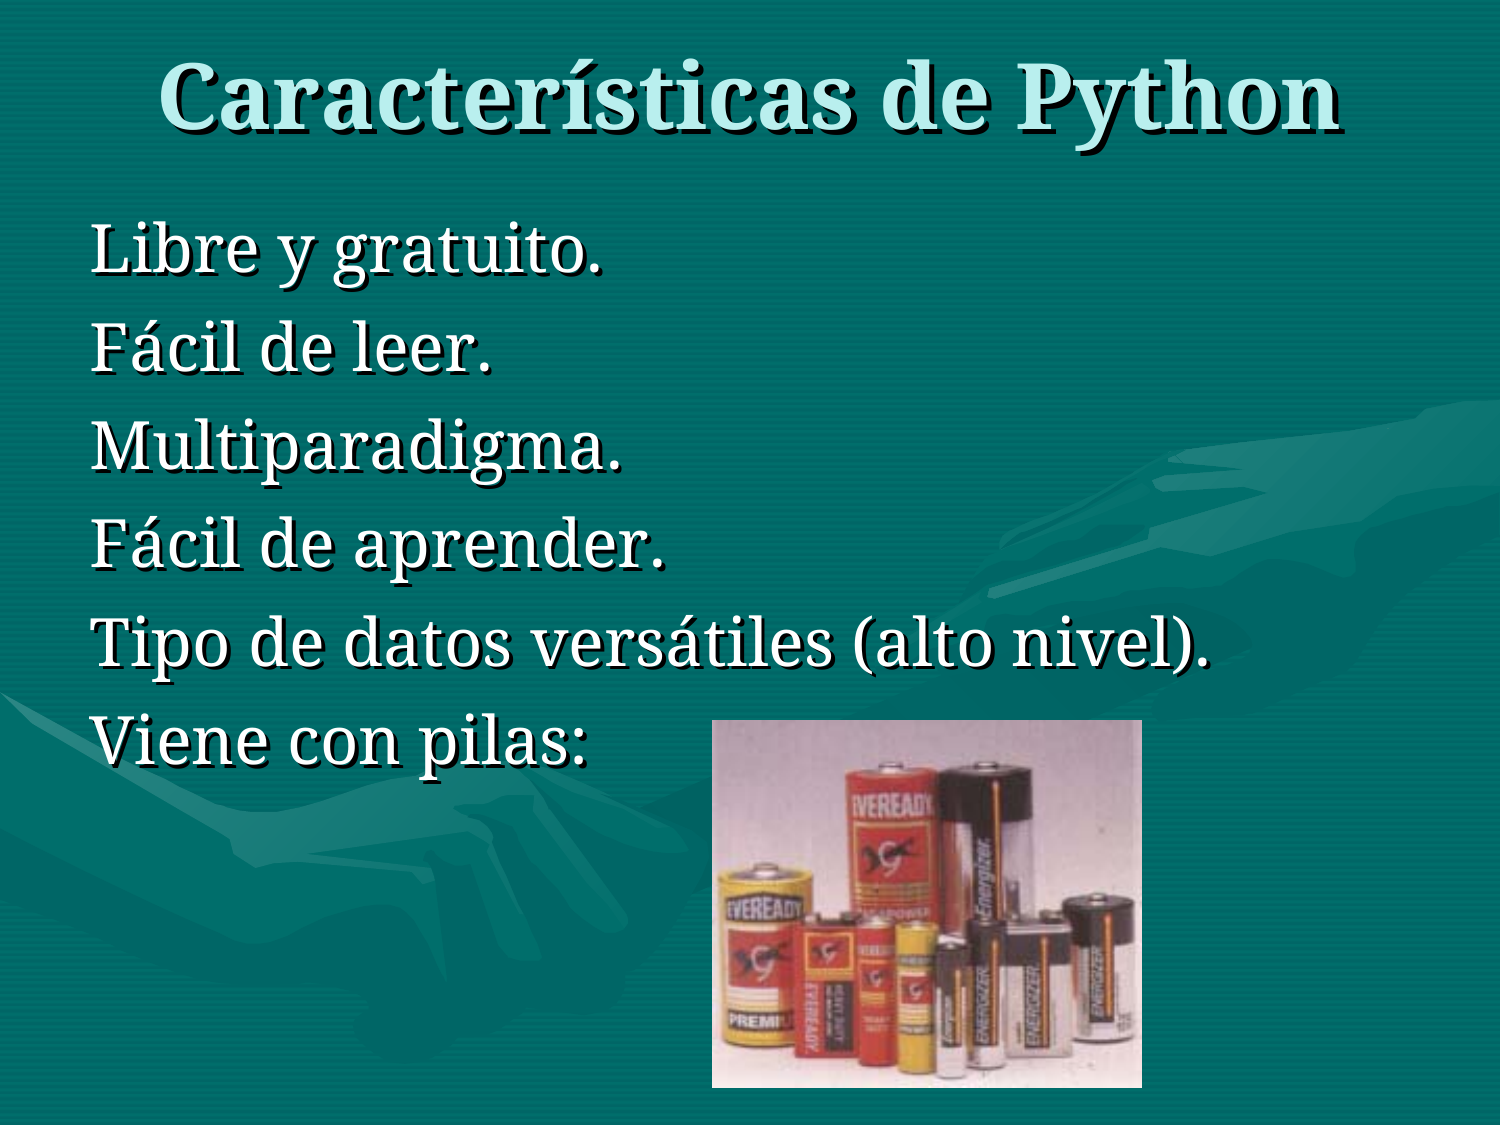

# Características de Python
Libre y gratuito.
Fácil de leer.
Multiparadigma.
Fácil de aprender.
Tipo de datos versátiles (alto nivel).
Viene con pilas: